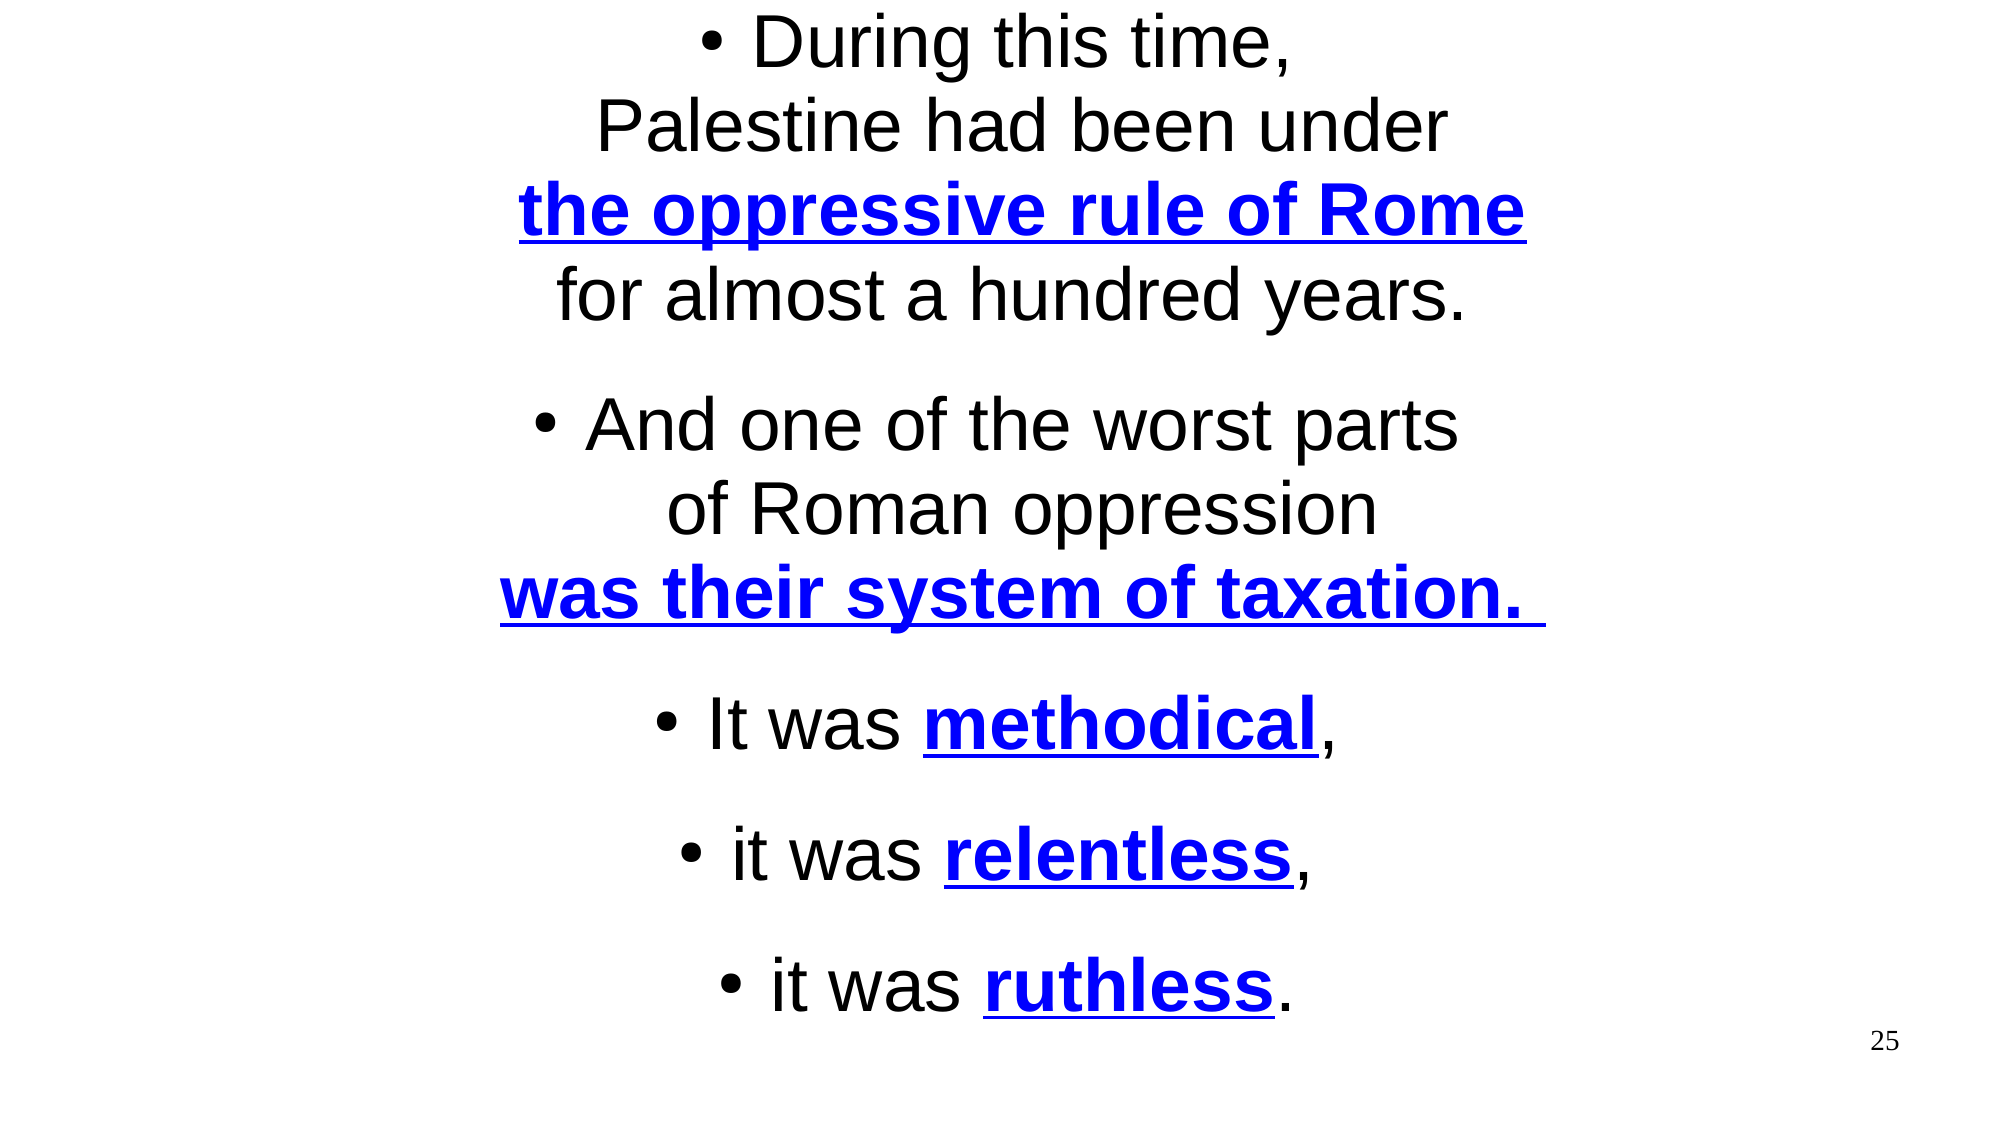

# During this time, Palestine had been under the oppressive rule of Rome for almost a hundred years.
And one of the worst parts
of Roman oppression
was their system of taxation.
It was methodical,
it was relentless,
it was ruthless.
25